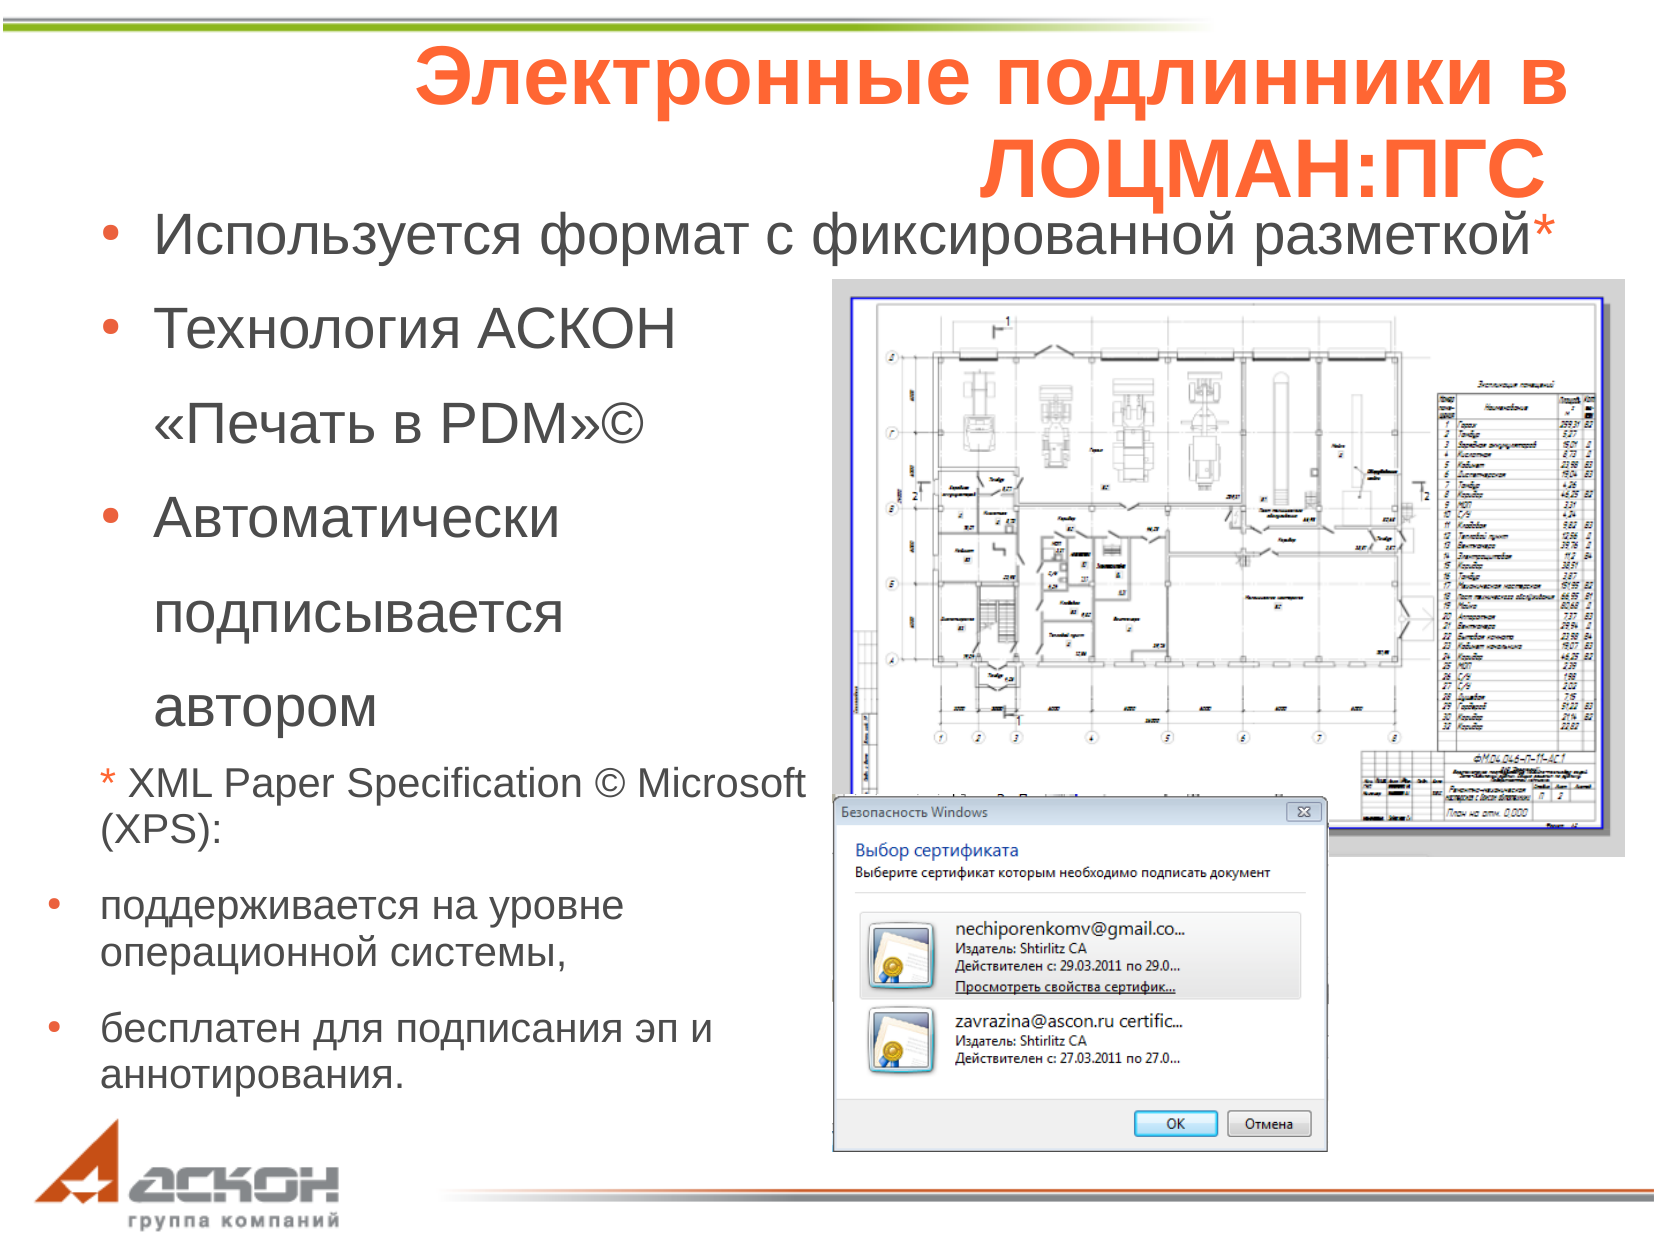

# Электронные подлинники в ЛОЦМАН:ПГС
Используется формат с фиксированной разметкой*
Технология АСКОН
«Печать в PDM»©
Автоматически
подписывается
автором
* XML Paper Specification © Microsoft (XPS):
поддерживается на уровне операционной системы,
бесплатен для подписания эп и аннотирования.